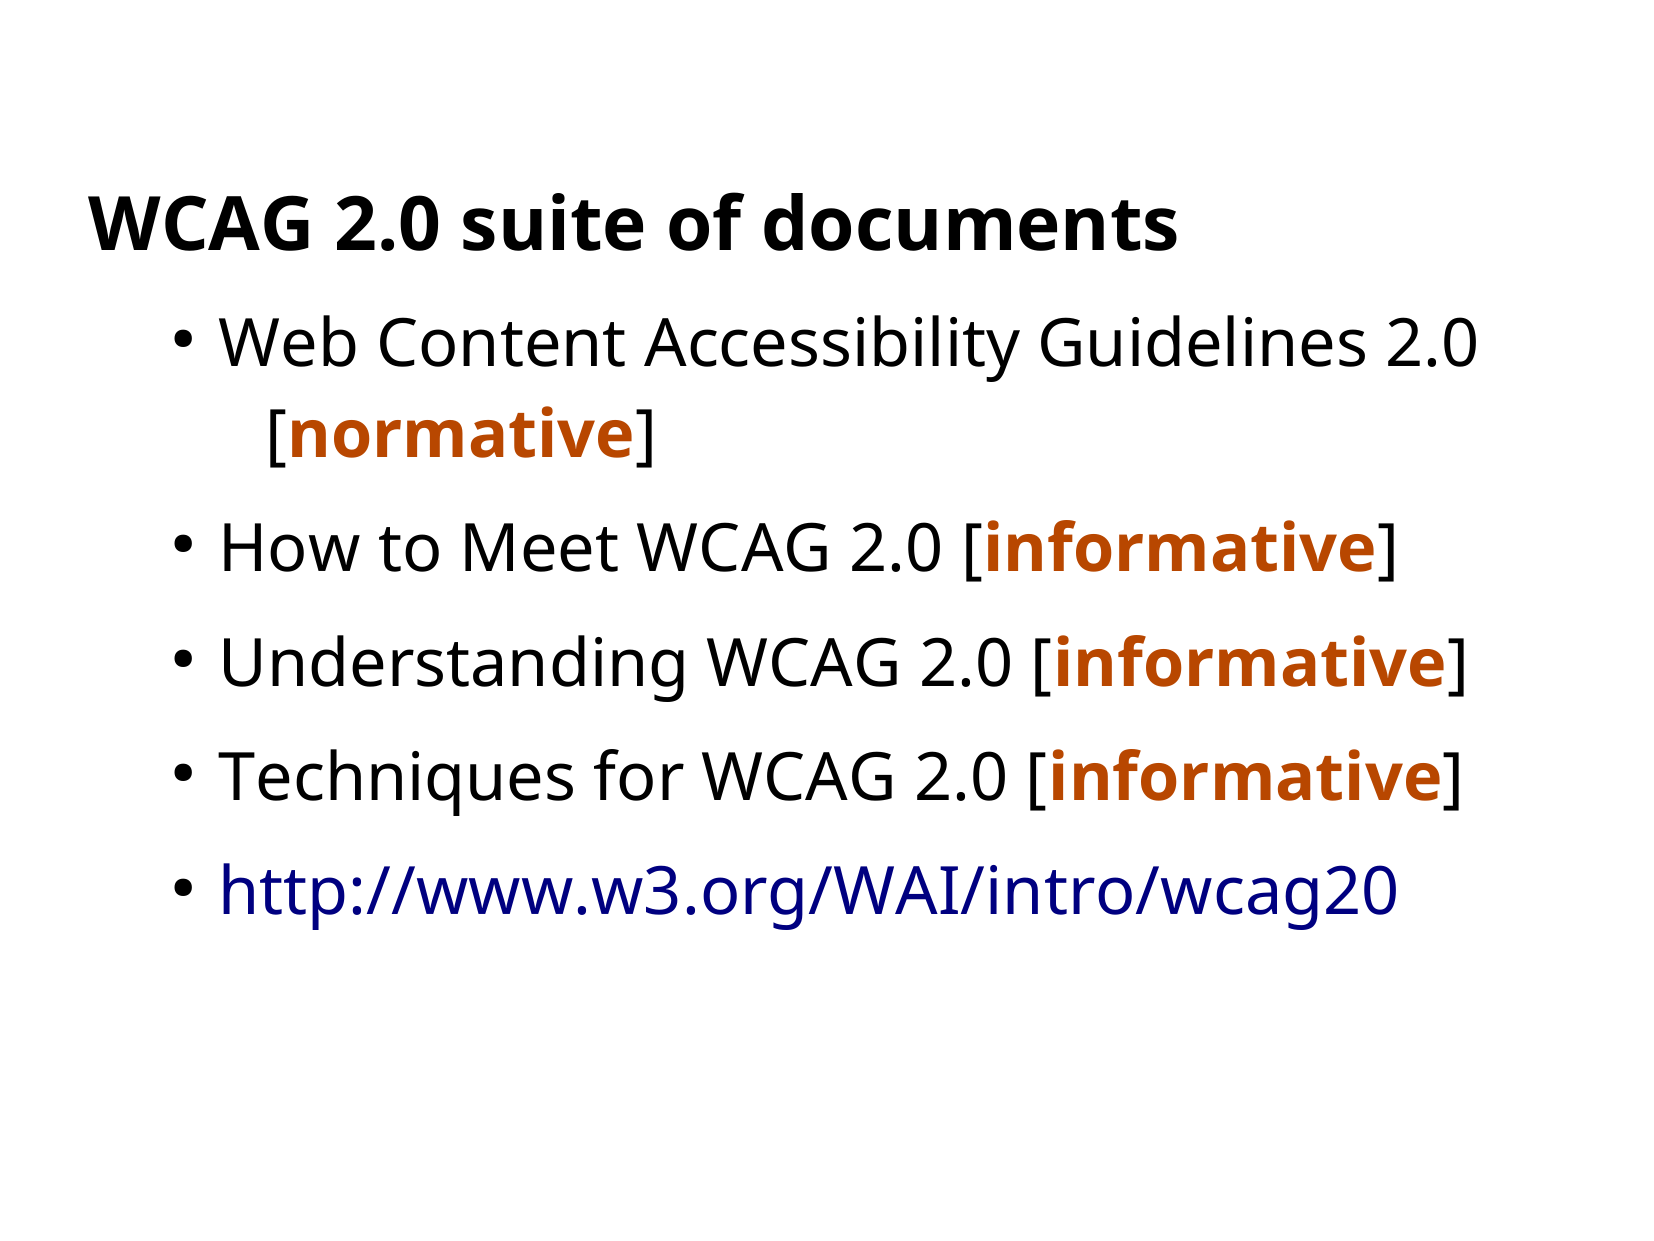

# WCAG 2.0 suite of documents
Web Content Accessibility Guidelines 2.0 [normative]
How to Meet WCAG 2.0 [informative]
Understanding WCAG 2.0 [informative]
Techniques for WCAG 2.0 [informative]
http://www.w3.org/WAI/intro/wcag20